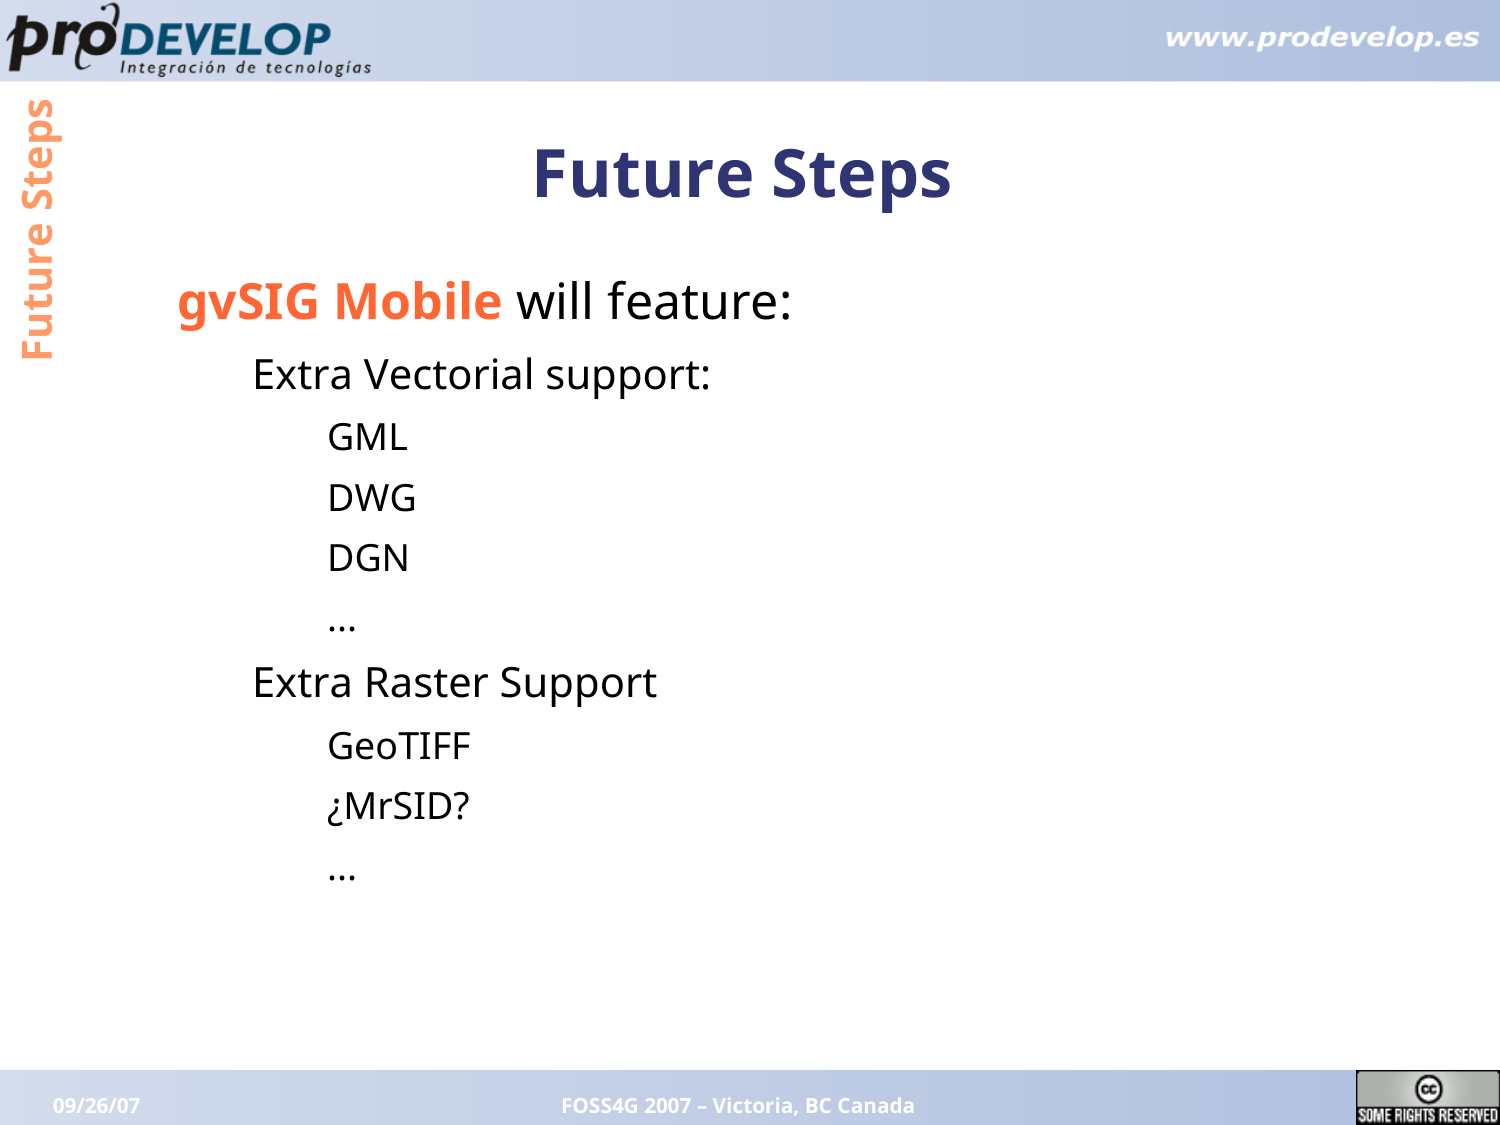

# Future Steps
Future Steps
gvSIG Mobile will feature:
Extra Vectorial support:
GML
DWG
DGN
...
Extra Raster Support
GeoTIFF
¿MrSID?
...
25/10/2006
20
Plan Difusión Interna gvSIG v. 2.0